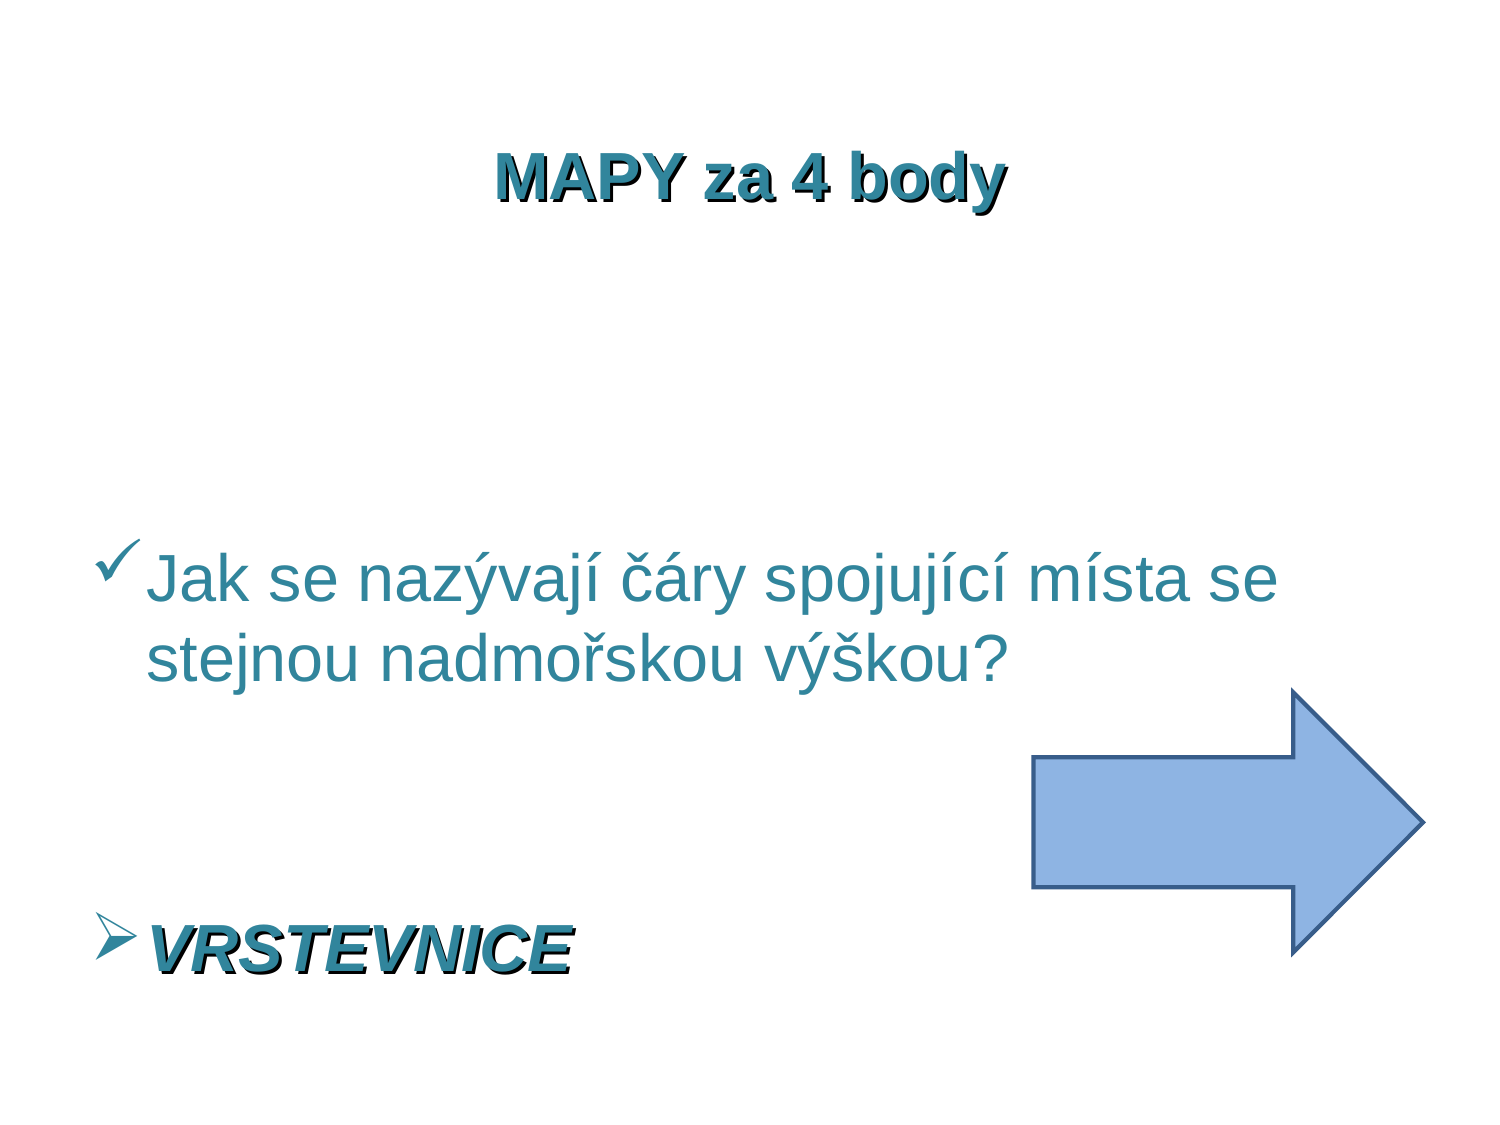

# MAPY za 4 body
Jak se nazývají čáry spojující místa se stejnou nadmořskou výškou?
VRSTEVNICE